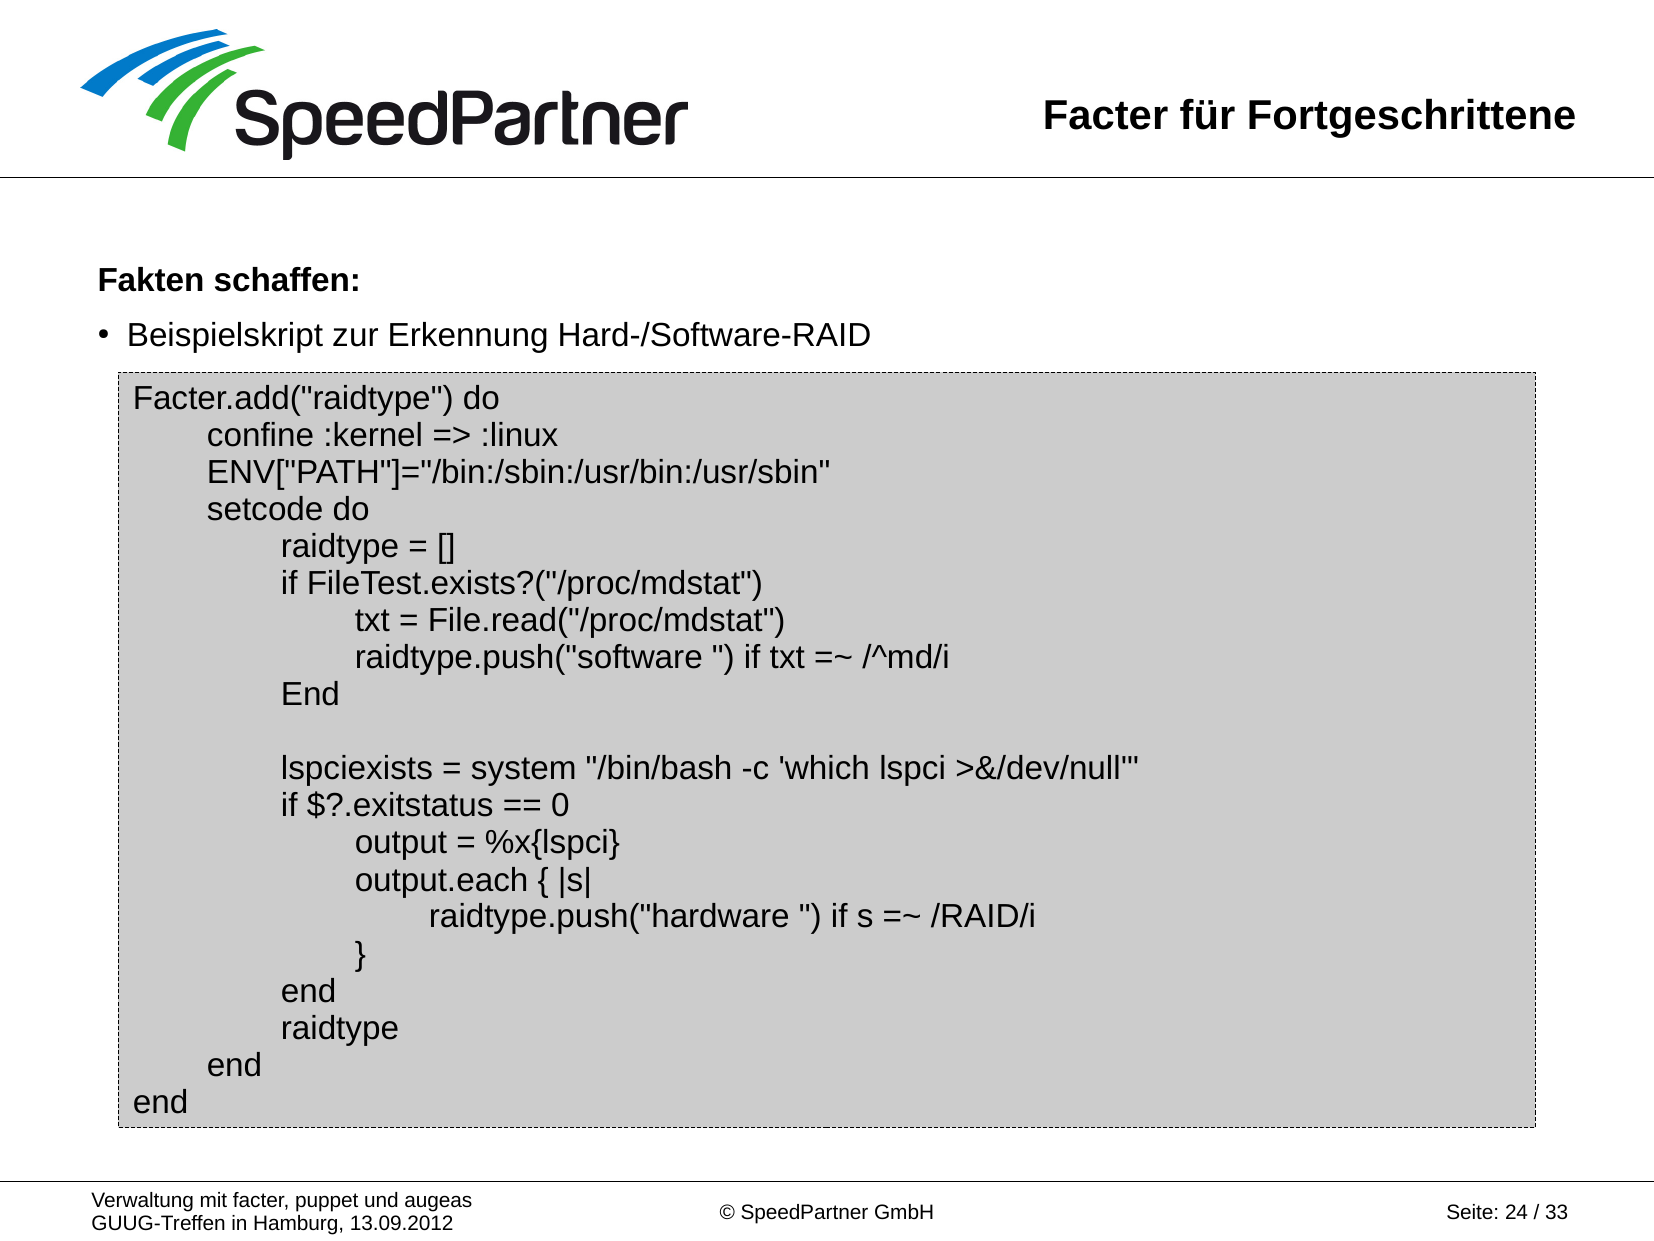

# Facter für Fortgeschrittene
Fakten schaffen:
Beispielskript zur Erkennung Hard-/Software-RAID
Facter.add("raidtype") do
 confine :kernel => :linux
 ENV["PATH"]="/bin:/sbin:/usr/bin:/usr/sbin"
 setcode do
 raidtype = []
 if FileTest.exists?("/proc/mdstat")
 txt = File.read("/proc/mdstat")
 raidtype.push("software ") if txt =~ /^md/i
 End
 lspciexists = system "/bin/bash -c 'which lspci >&/dev/null'"
 if $?.exitstatus == 0
 output = %x{lspci}
 output.each { |s|
 raidtype.push("hardware ") if s =~ /RAID/i
 }
 end
 raidtype
 end
end